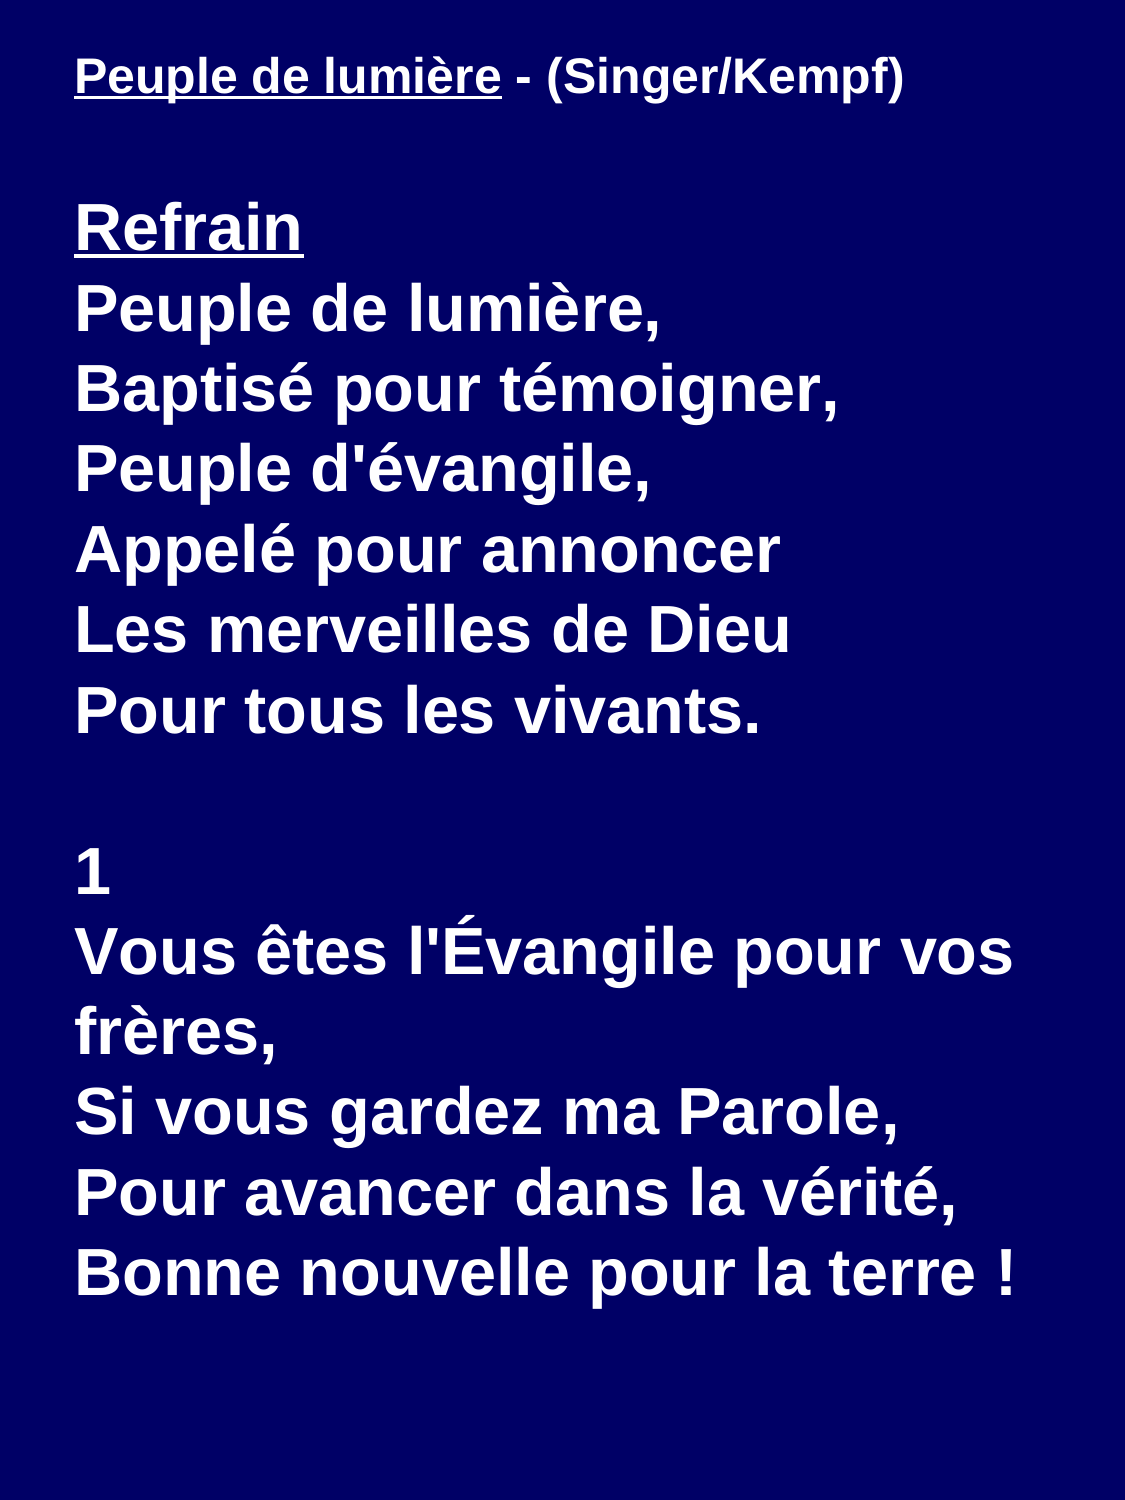

Peuple de lumière - (Singer/Kempf)
Refrain
Peuple de lumière,
Baptisé pour témoigner,
Peuple d'évangile,
Appelé pour annoncer
Les merveilles de Dieu
Pour tous les vivants.
1
Vous êtes l'Évangile pour vos frères,
Si vous gardez ma Parole,
Pour avancer dans la vérité,
Bonne nouvelle pour la terre !